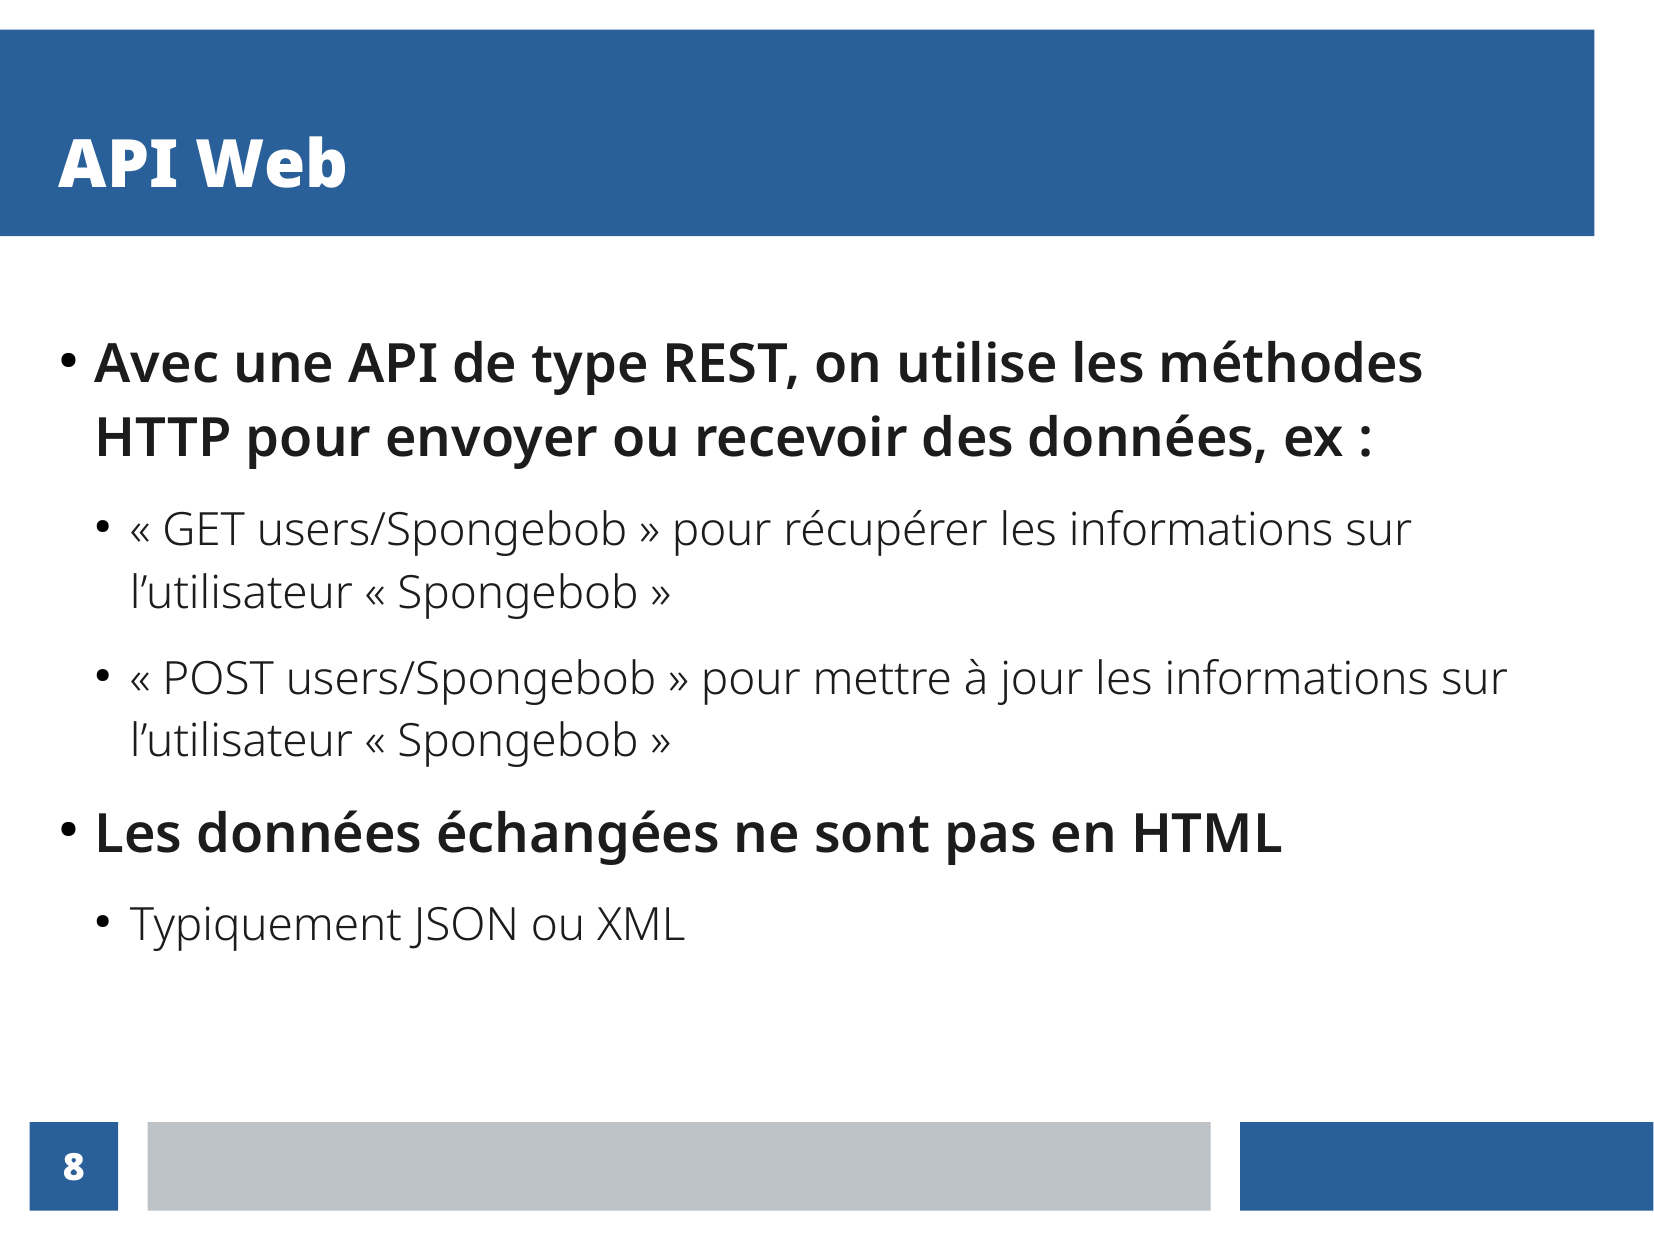

# API Web
Avec une API de type REST, on utilise les méthodes HTTP pour envoyer ou recevoir des données, ex :
« GET users/Spongebob » pour récupérer les informations sur l’utilisateur « Spongebob »
« POST users/Spongebob » pour mettre à jour les informations sur l’utilisateur « Spongebob »
Les données échangées ne sont pas en HTML
Typiquement JSON ou XML
8